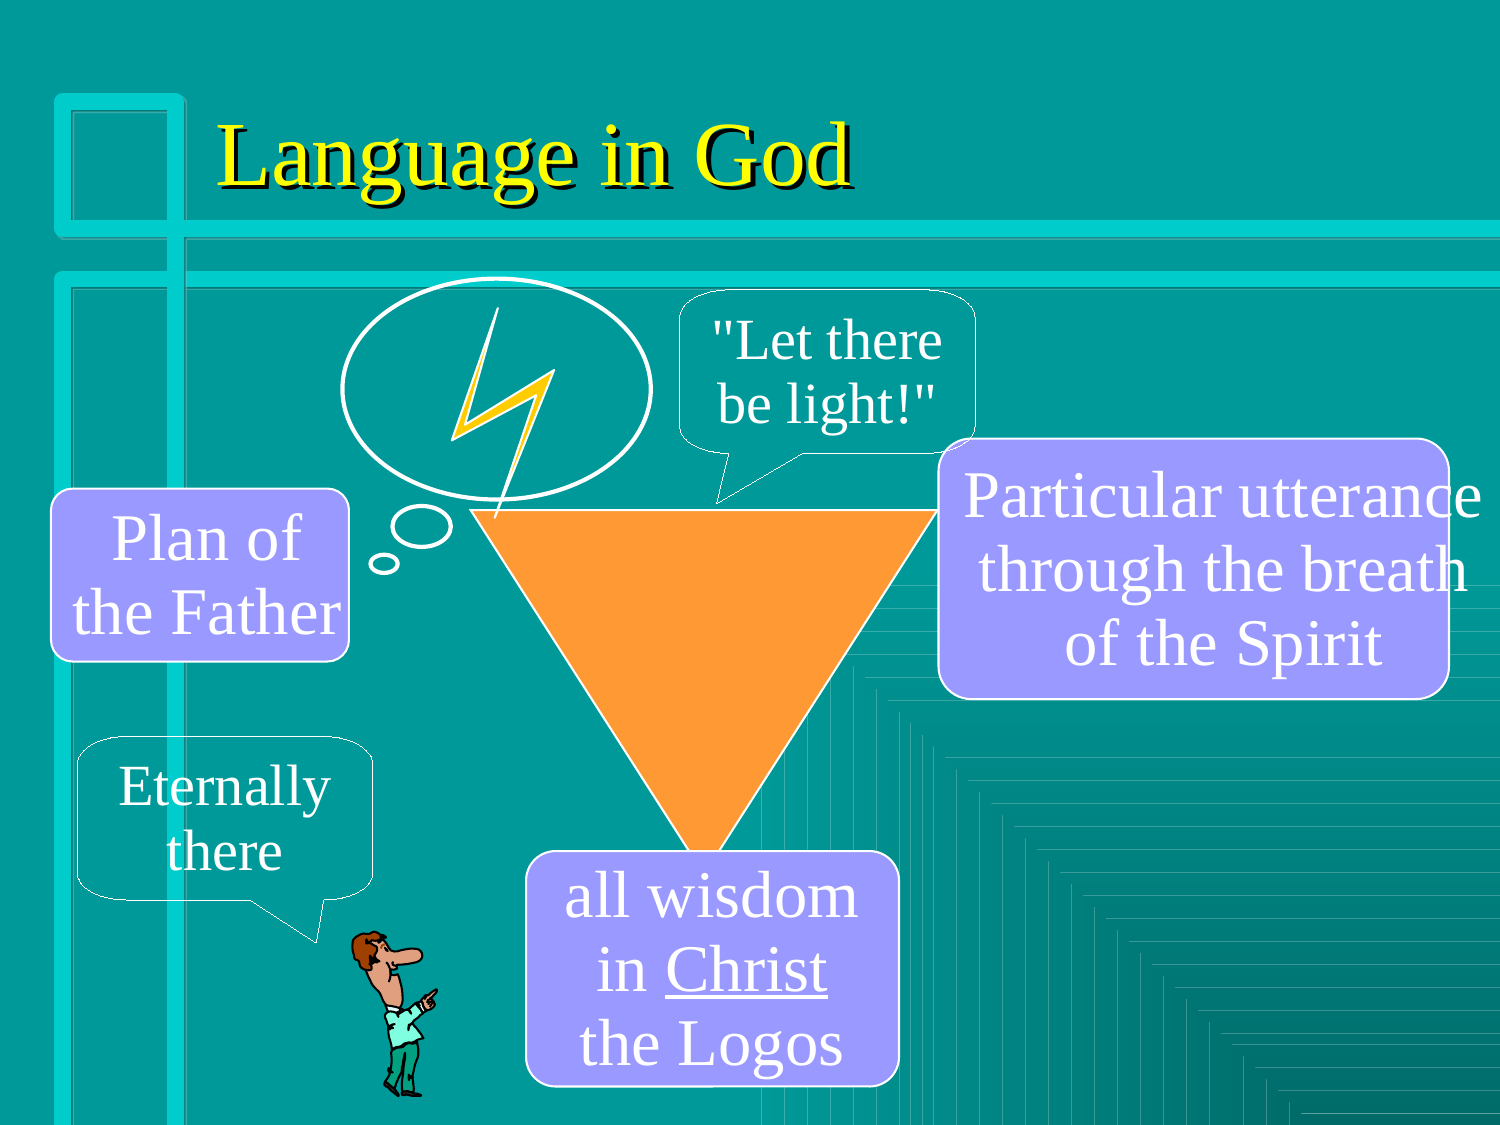

# Language in God
"Let there
be light!"
Particular utterance
through the breath
of the Spirit
Plan of
the Father
Eternally
there
all wisdom
in Christ
the Logos